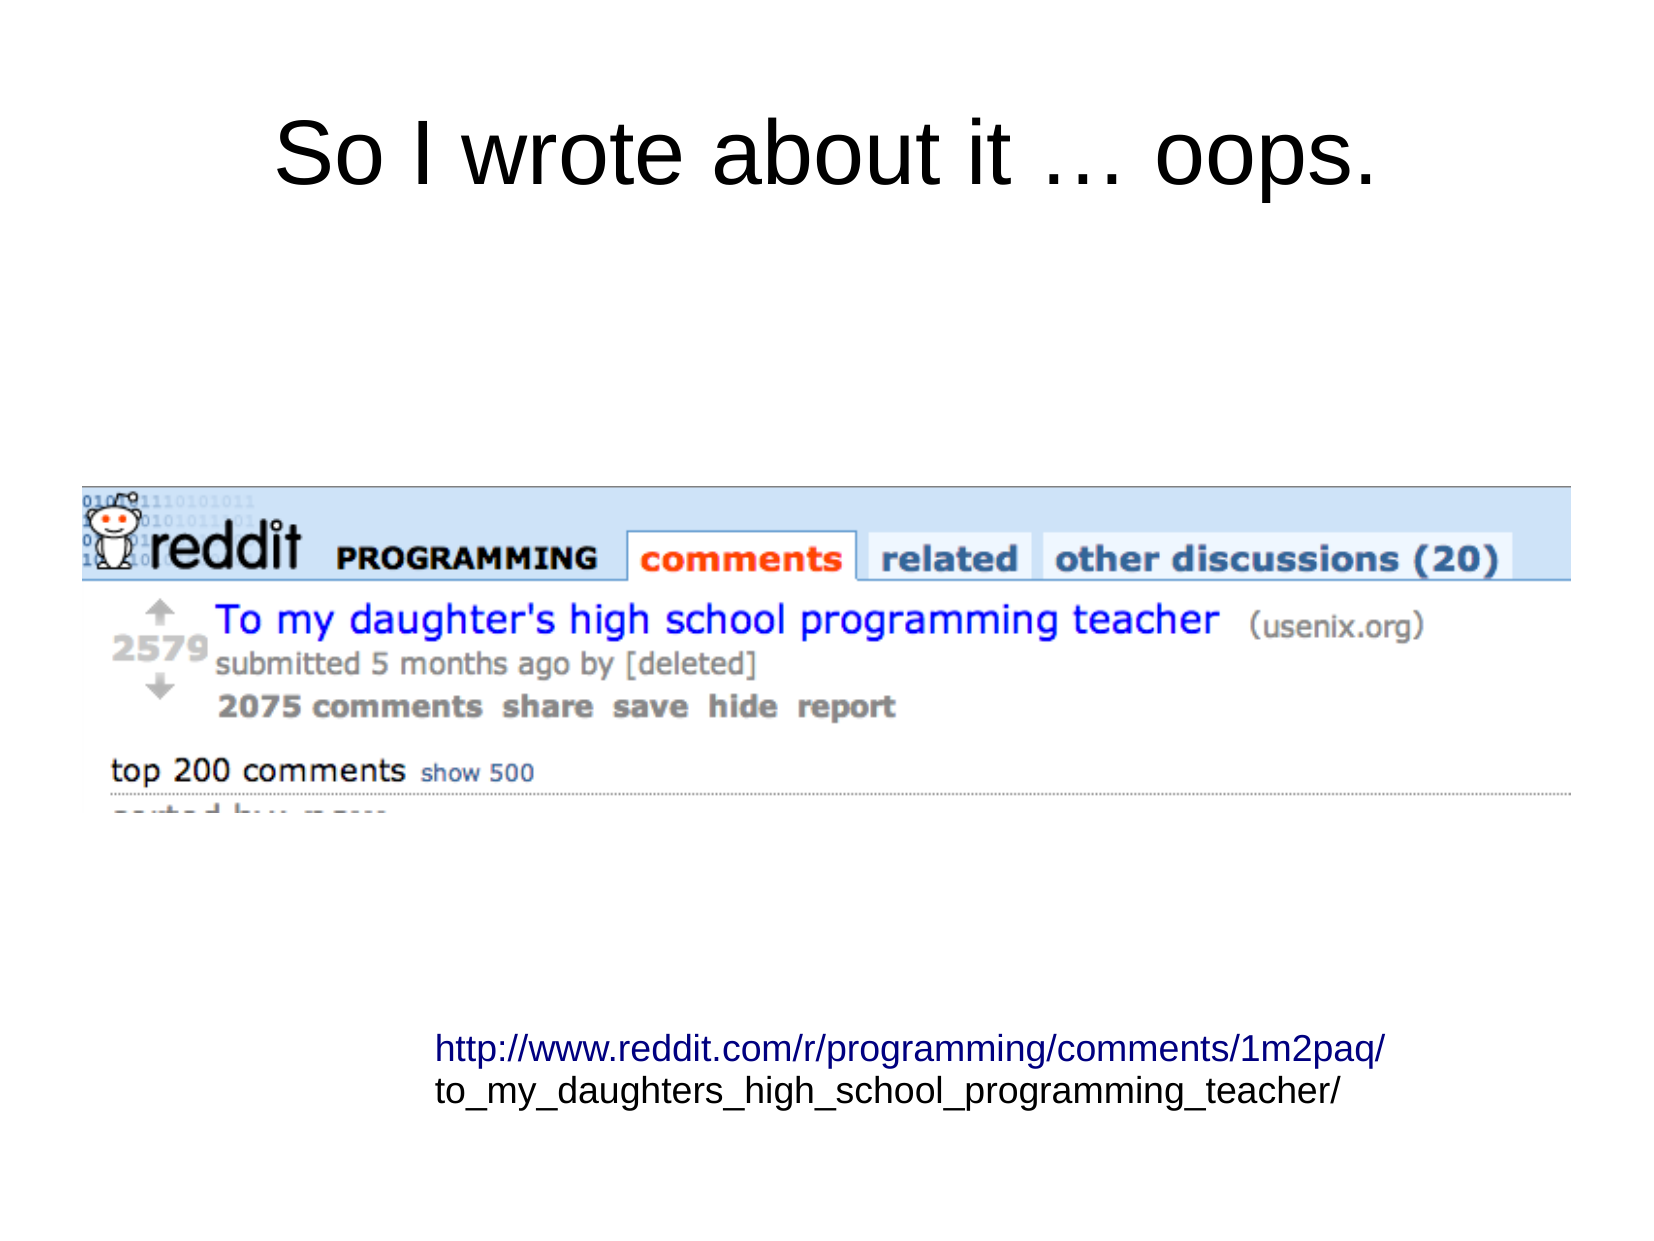

# So I wrote about it … oops.
http://www.reddit.com/r/programming/comments/1m2paq/
to_my_daughters_high_school_programming_teacher/